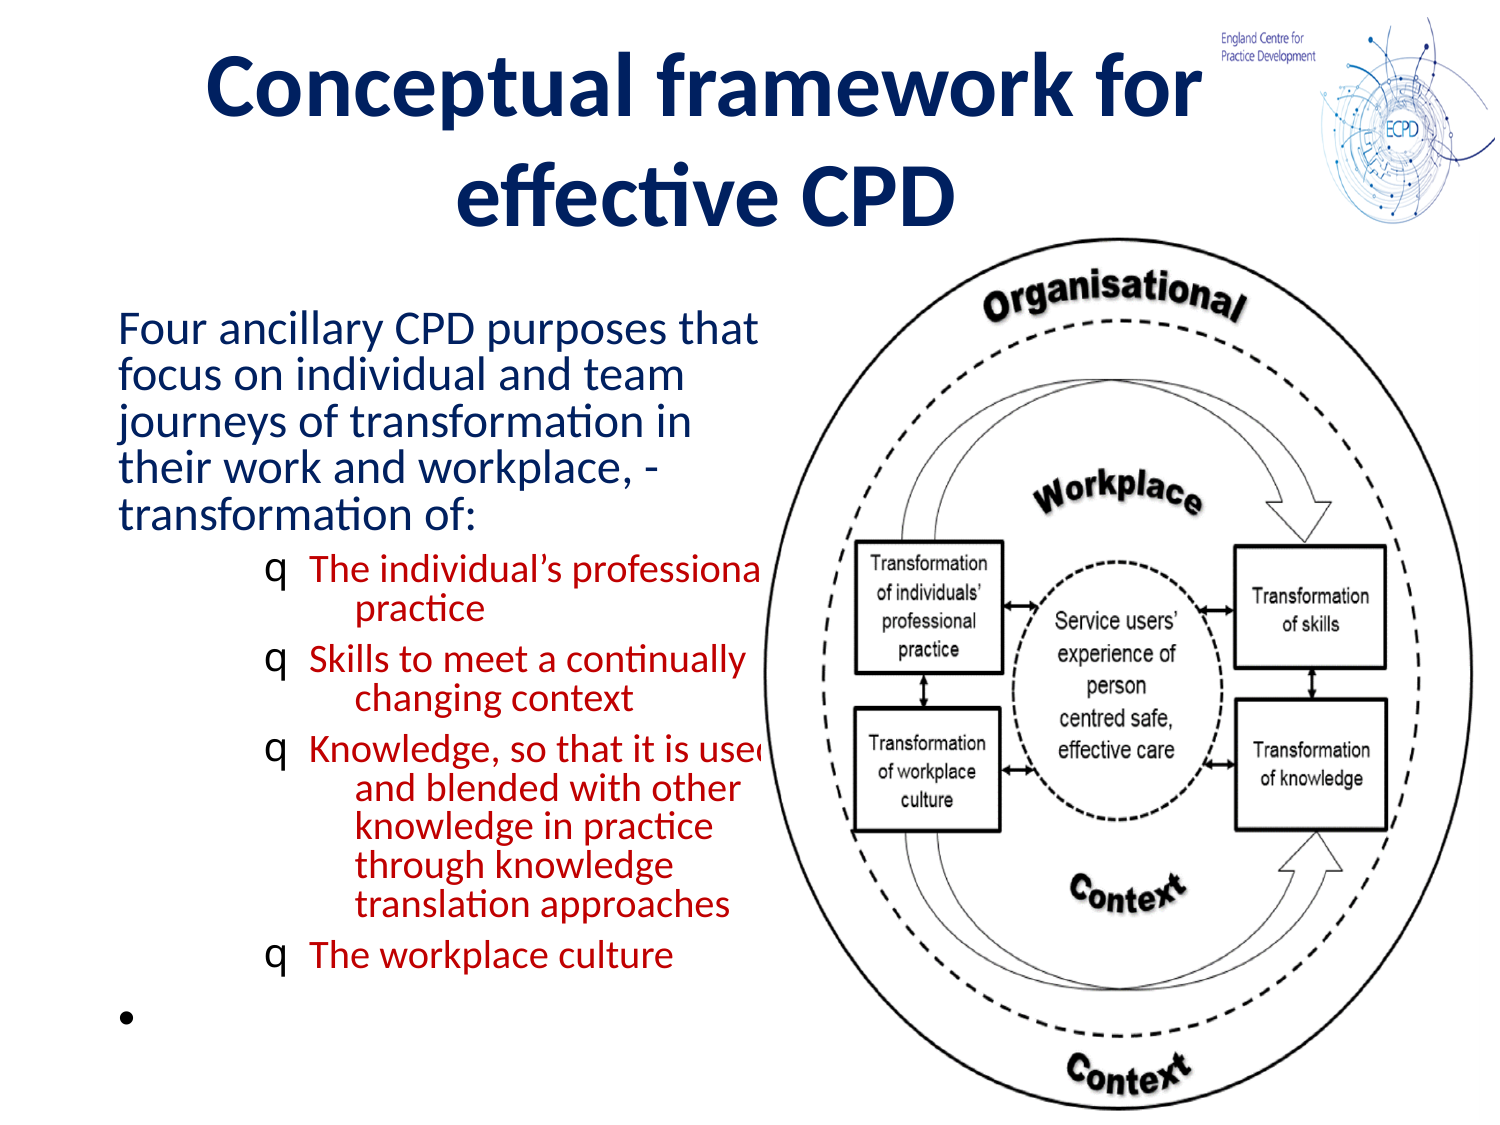

# Conceptual framework for effective CPD
Four ancillary CPD purposes that focus on individual and team journeys of transformation in their work and workplace, -transformation of:
The individual’s professional practice
Skills to meet a continually changing context
Knowledge, so that it is used and blended with other knowledge in practice through knowledge translation approaches
The workplace culture